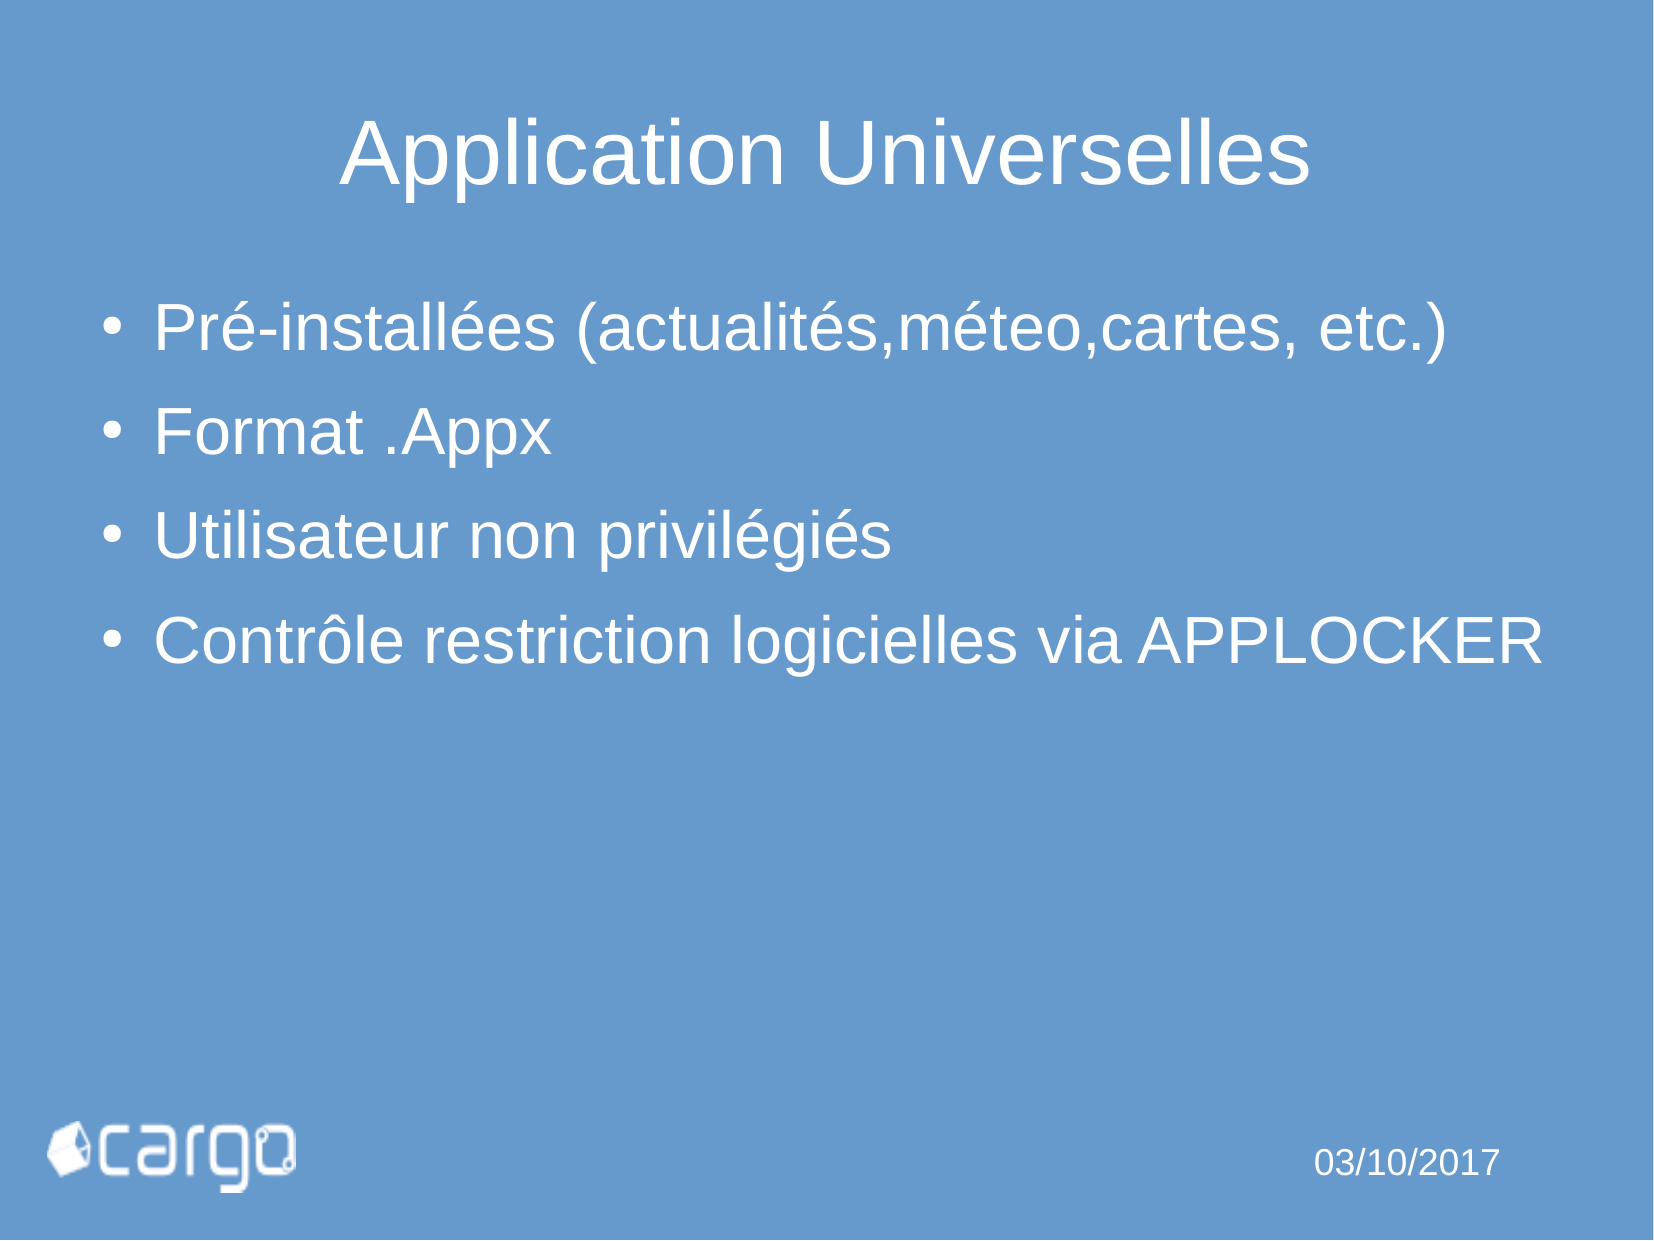

# Application Universelles
Pré-installées (actualités,méteo,cartes, etc.)
Format .Appx
Utilisateur non privilégiés
Contrôle restriction logicielles via APPLOCKER
03/10/2017